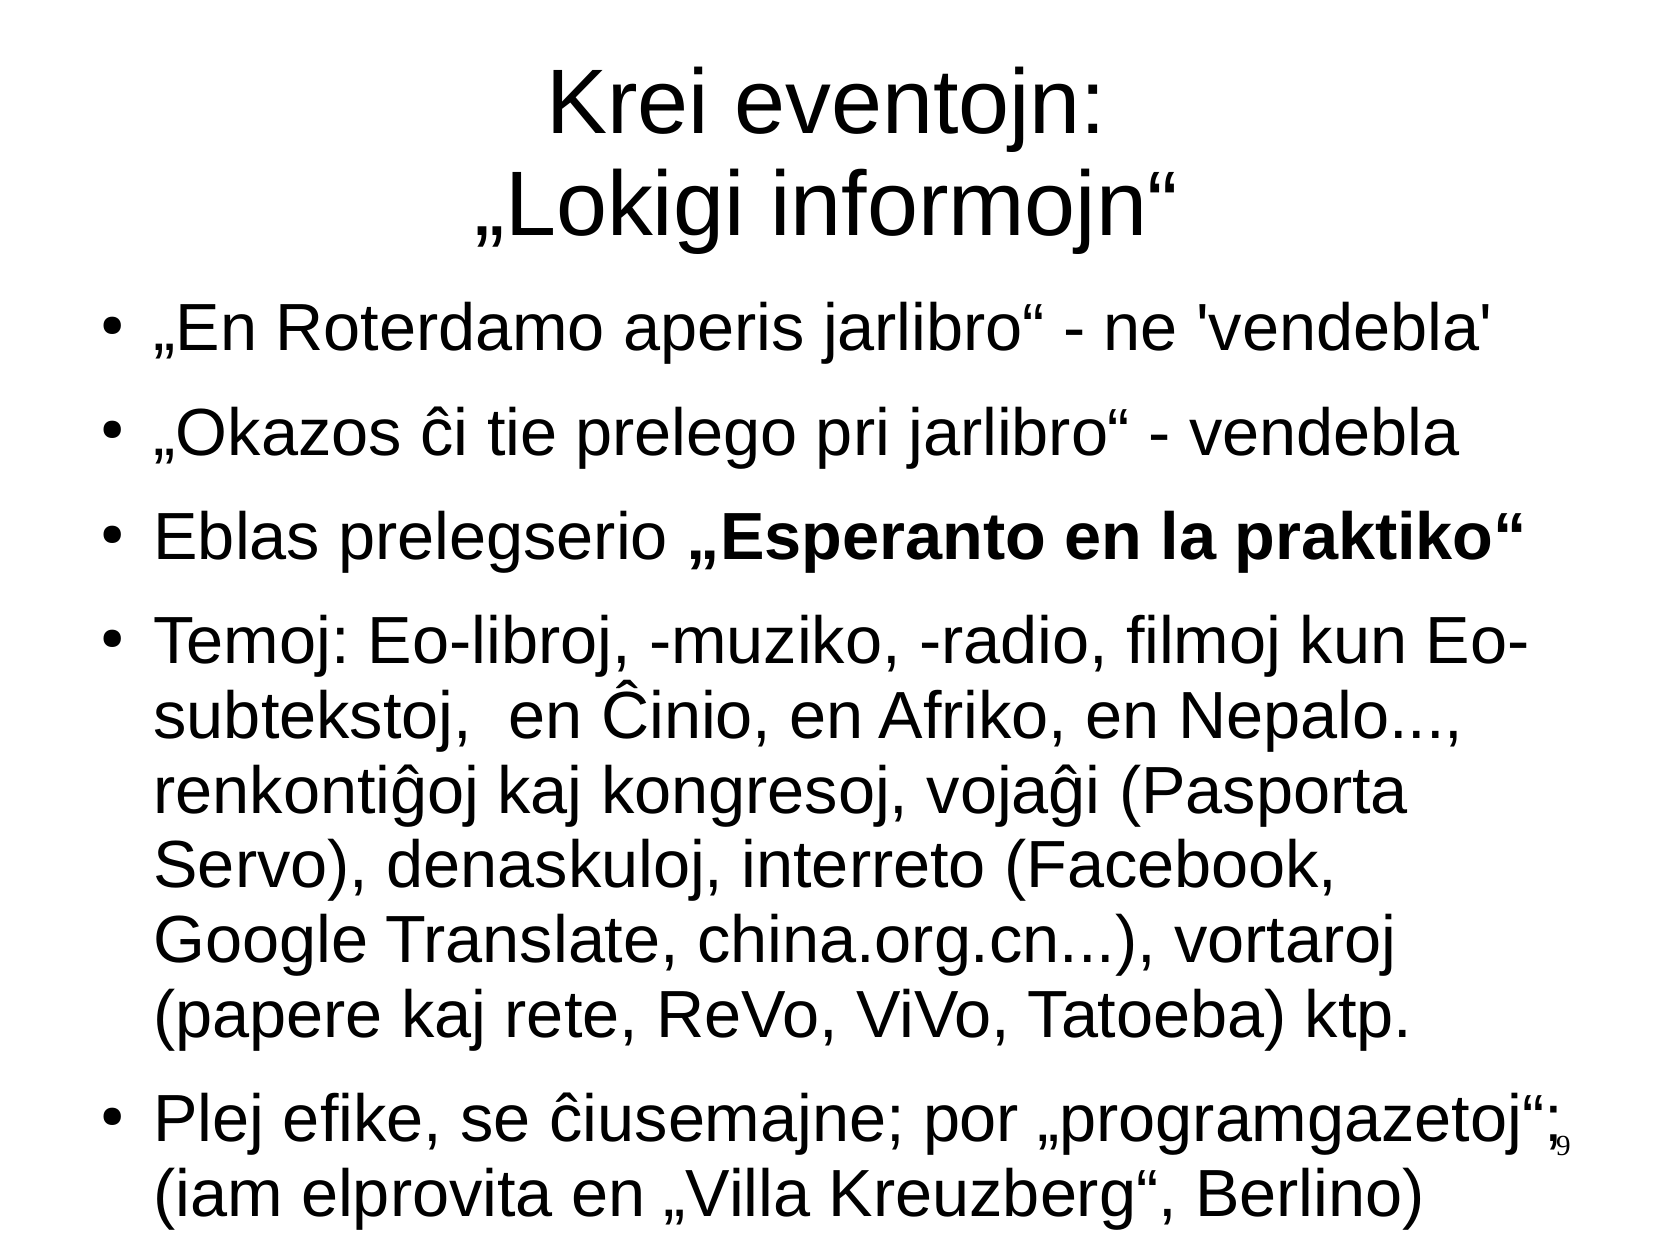

# Krei eventojn: „Lokigi informojn“
„En Roterdamo aperis jarlibro“ - ne 'vendebla'
„Okazos ĉi tie prelego pri jarlibro“ - vendebla
Eblas prelegserio „Esperanto en la praktiko“
Temoj: Eo-libroj, -muziko, -radio, filmoj kun Eo-subtekstoj, en Ĉinio, en Afriko, en Nepalo..., renkontiĝoj kaj kongresoj, vojaĝi (Pasporta Servo), denaskuloj, interreto (Facebook, Google Translate, china.org.cn...), vortaroj (papere kaj rete, ReVo, ViVo, Tatoeba) ktp.
Plej efike, se ĉiusemajne; por „programgazetoj“;
(iam elprovita en „Villa Kreuzberg“, Berlino)
9